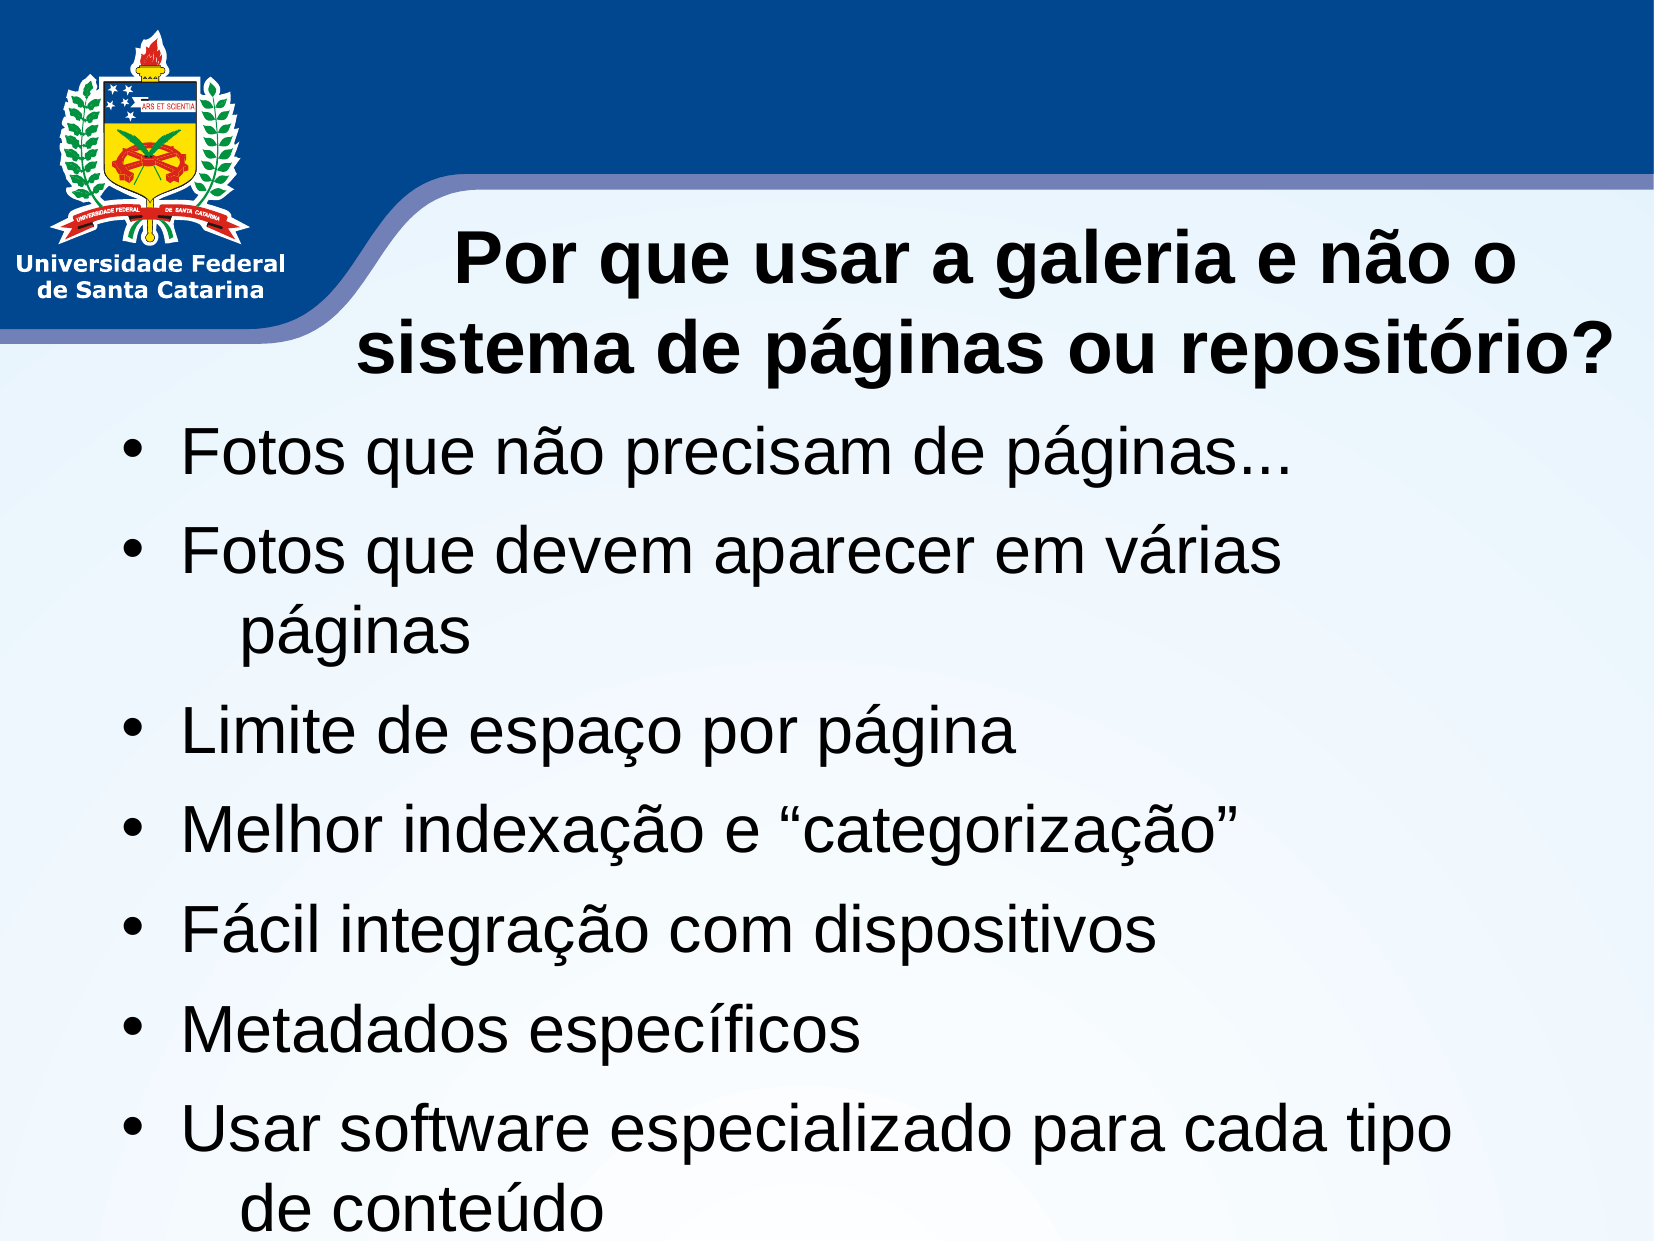

# Por que usar a galeria e não o sistema de páginas ou repositório?
Fotos que não precisam de páginas...
Fotos que devem aparecer em várias páginas
Limite de espaço por página
Melhor indexação e “categorização”
Fácil integração com dispositivos
Metadados específicos
Usar software especializado para cada tipo de conteúdo